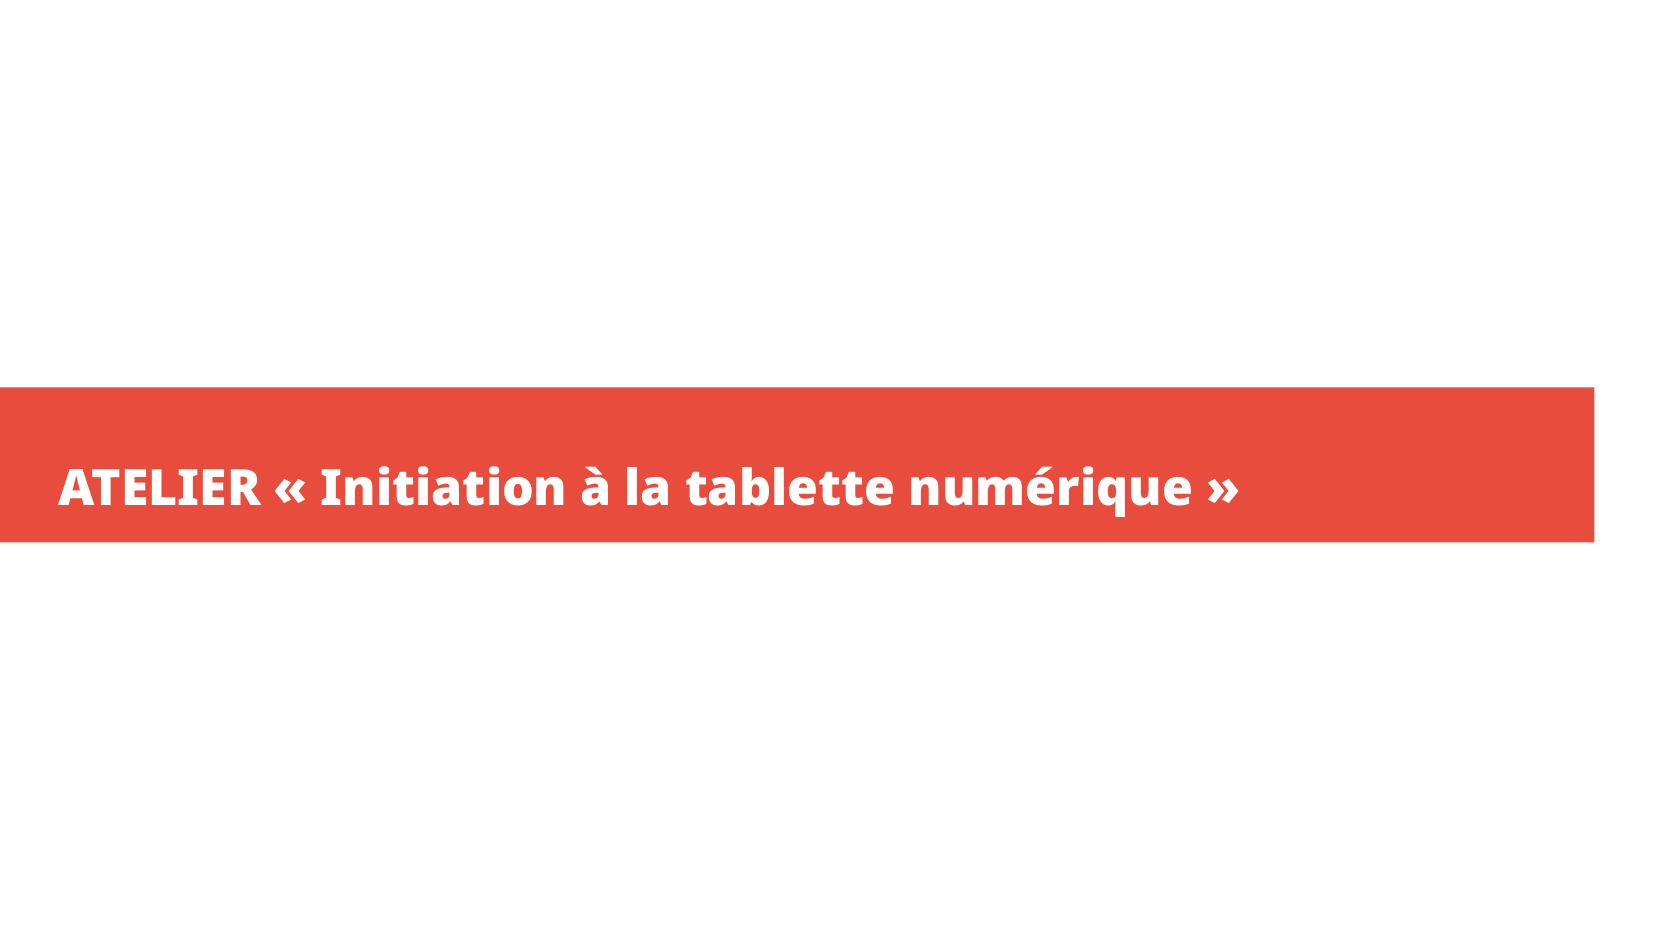

# ATELIER « Initiation à la tablette numérique »